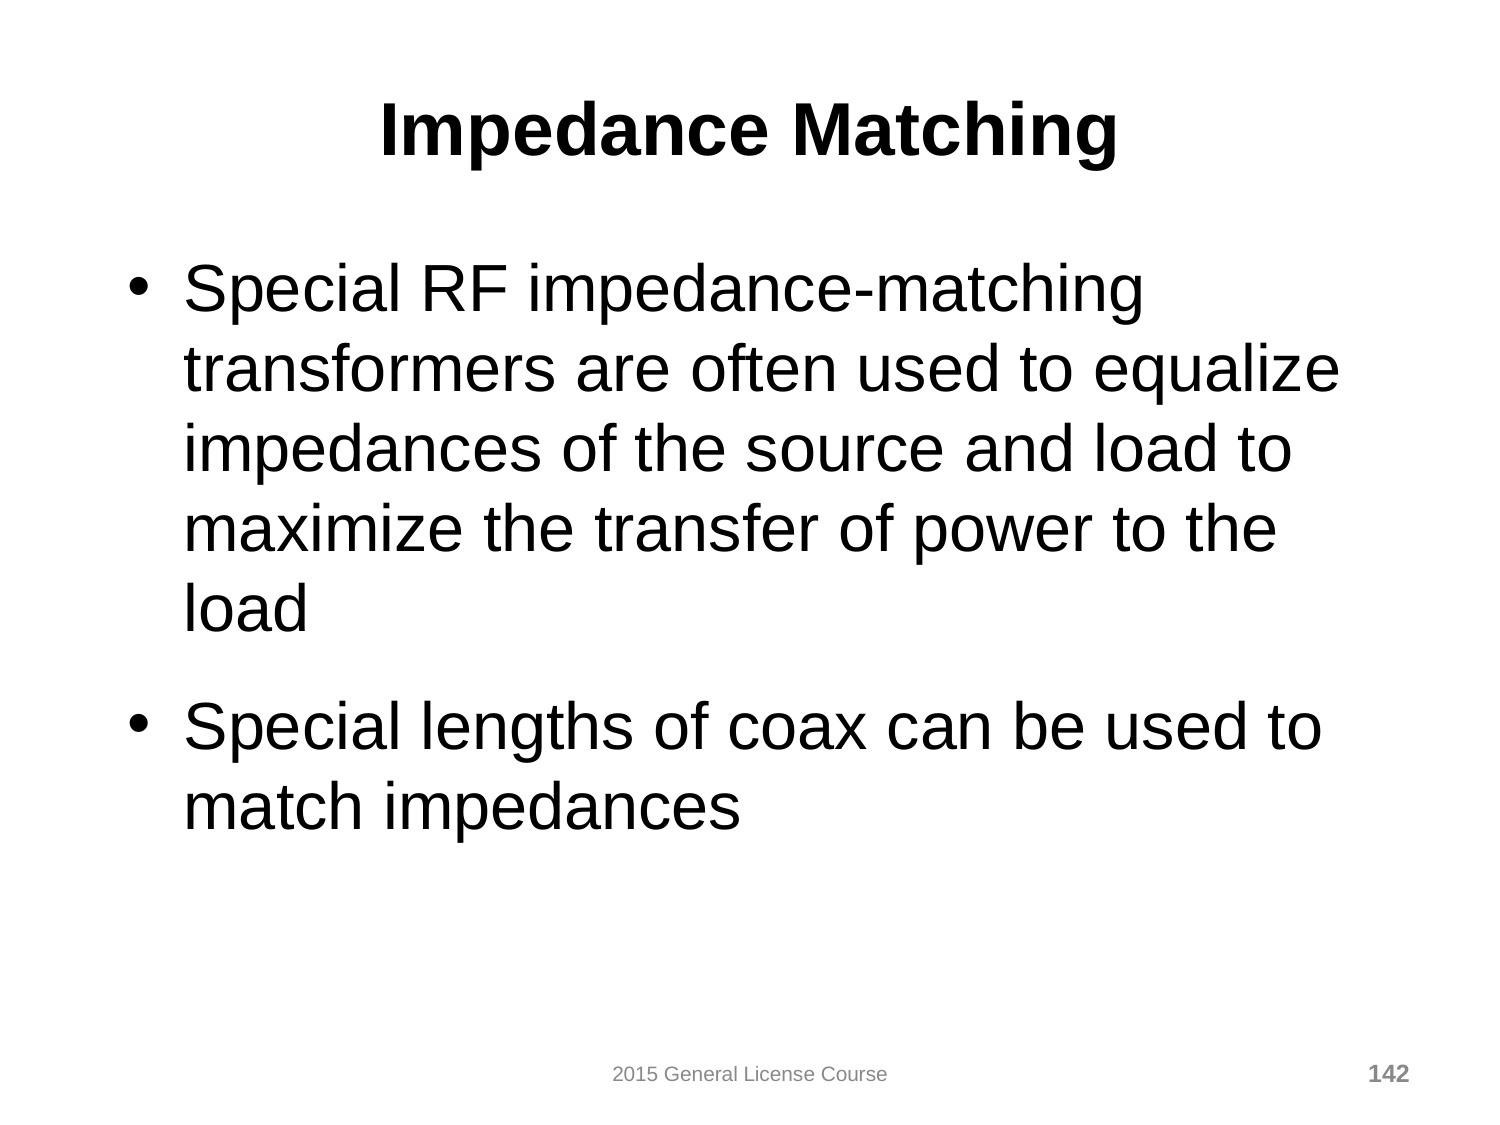

Impedance Matching
Special RF impedance-matching transformers are often used to equalize impedances of the source and load to maximize the transfer of power to the load
Special lengths of coax can be used to match impedances
2015 General License Course